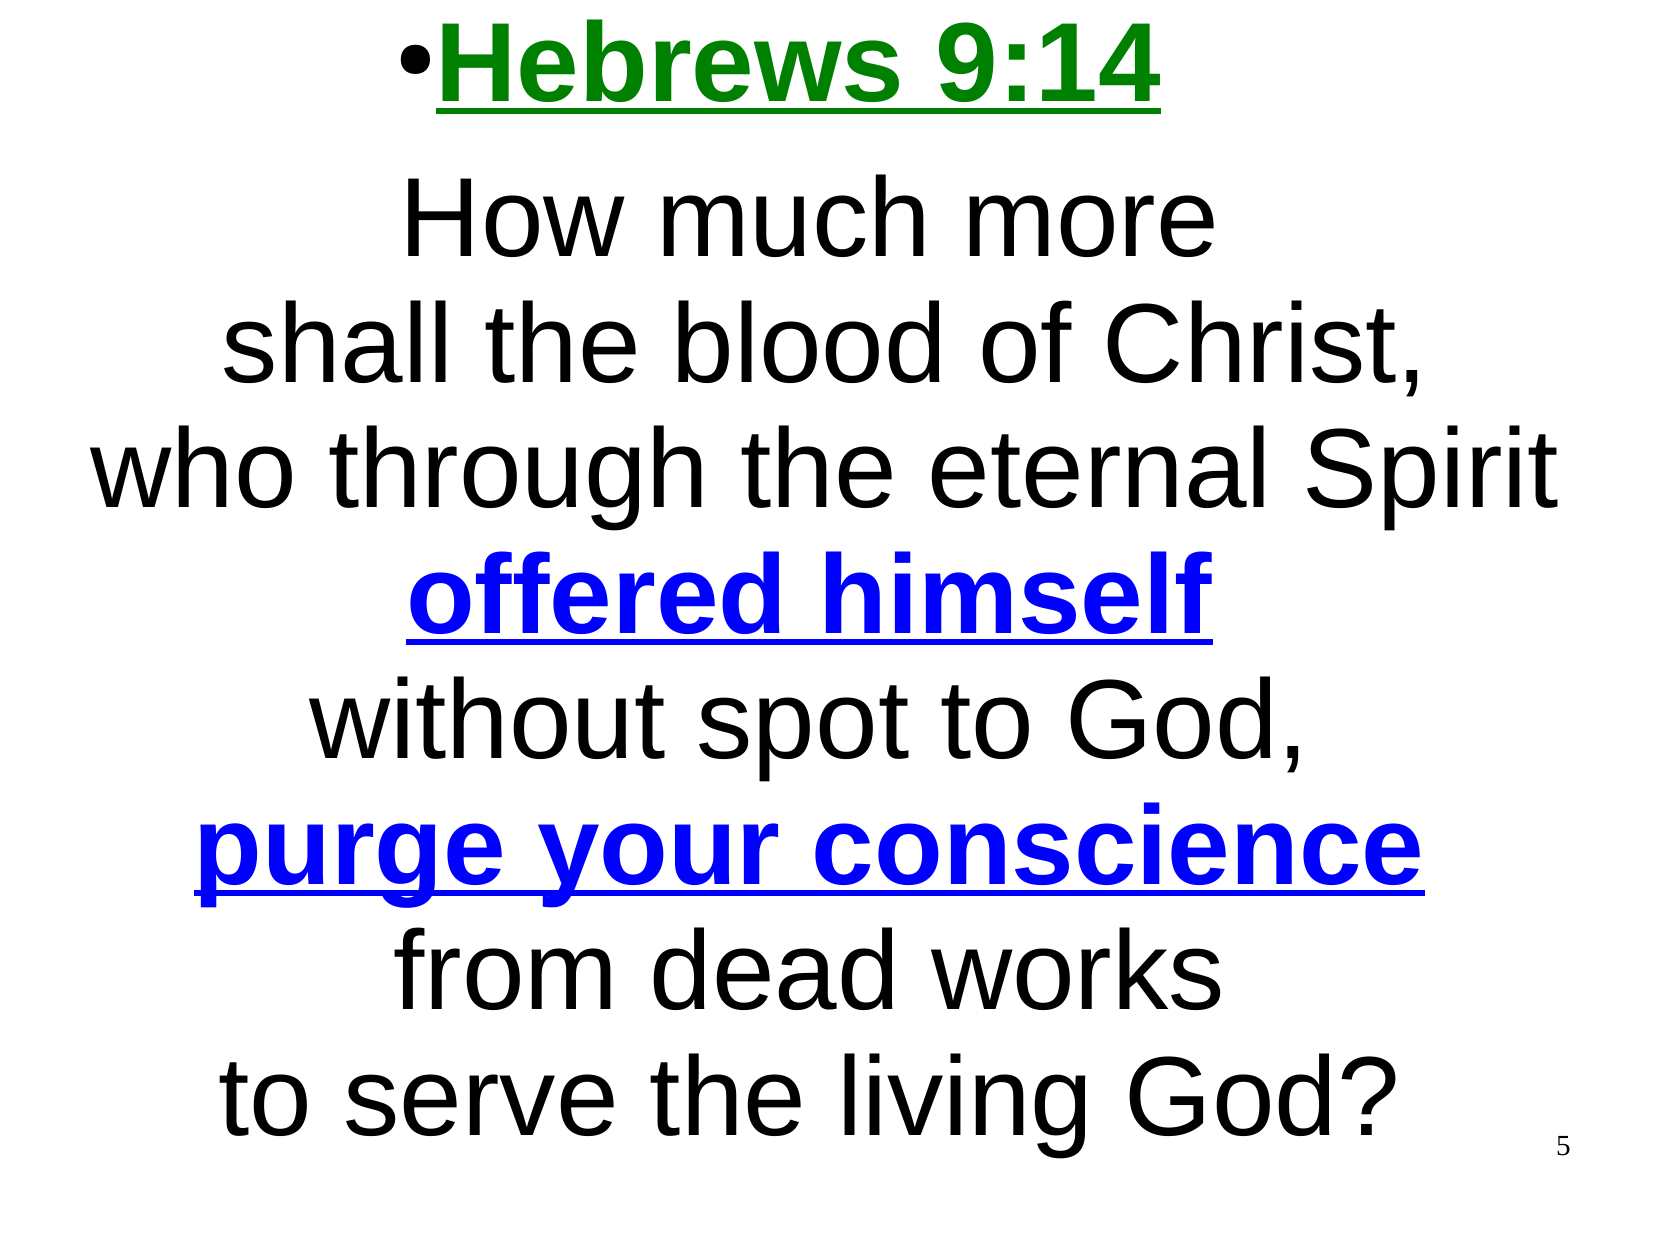

# Hebrews 9:14
How much more
shall the blood of Christ,
 who through the eternal Spirit
offered himself
without spot to God,
purge your conscience
from dead works
to serve the living God?
5